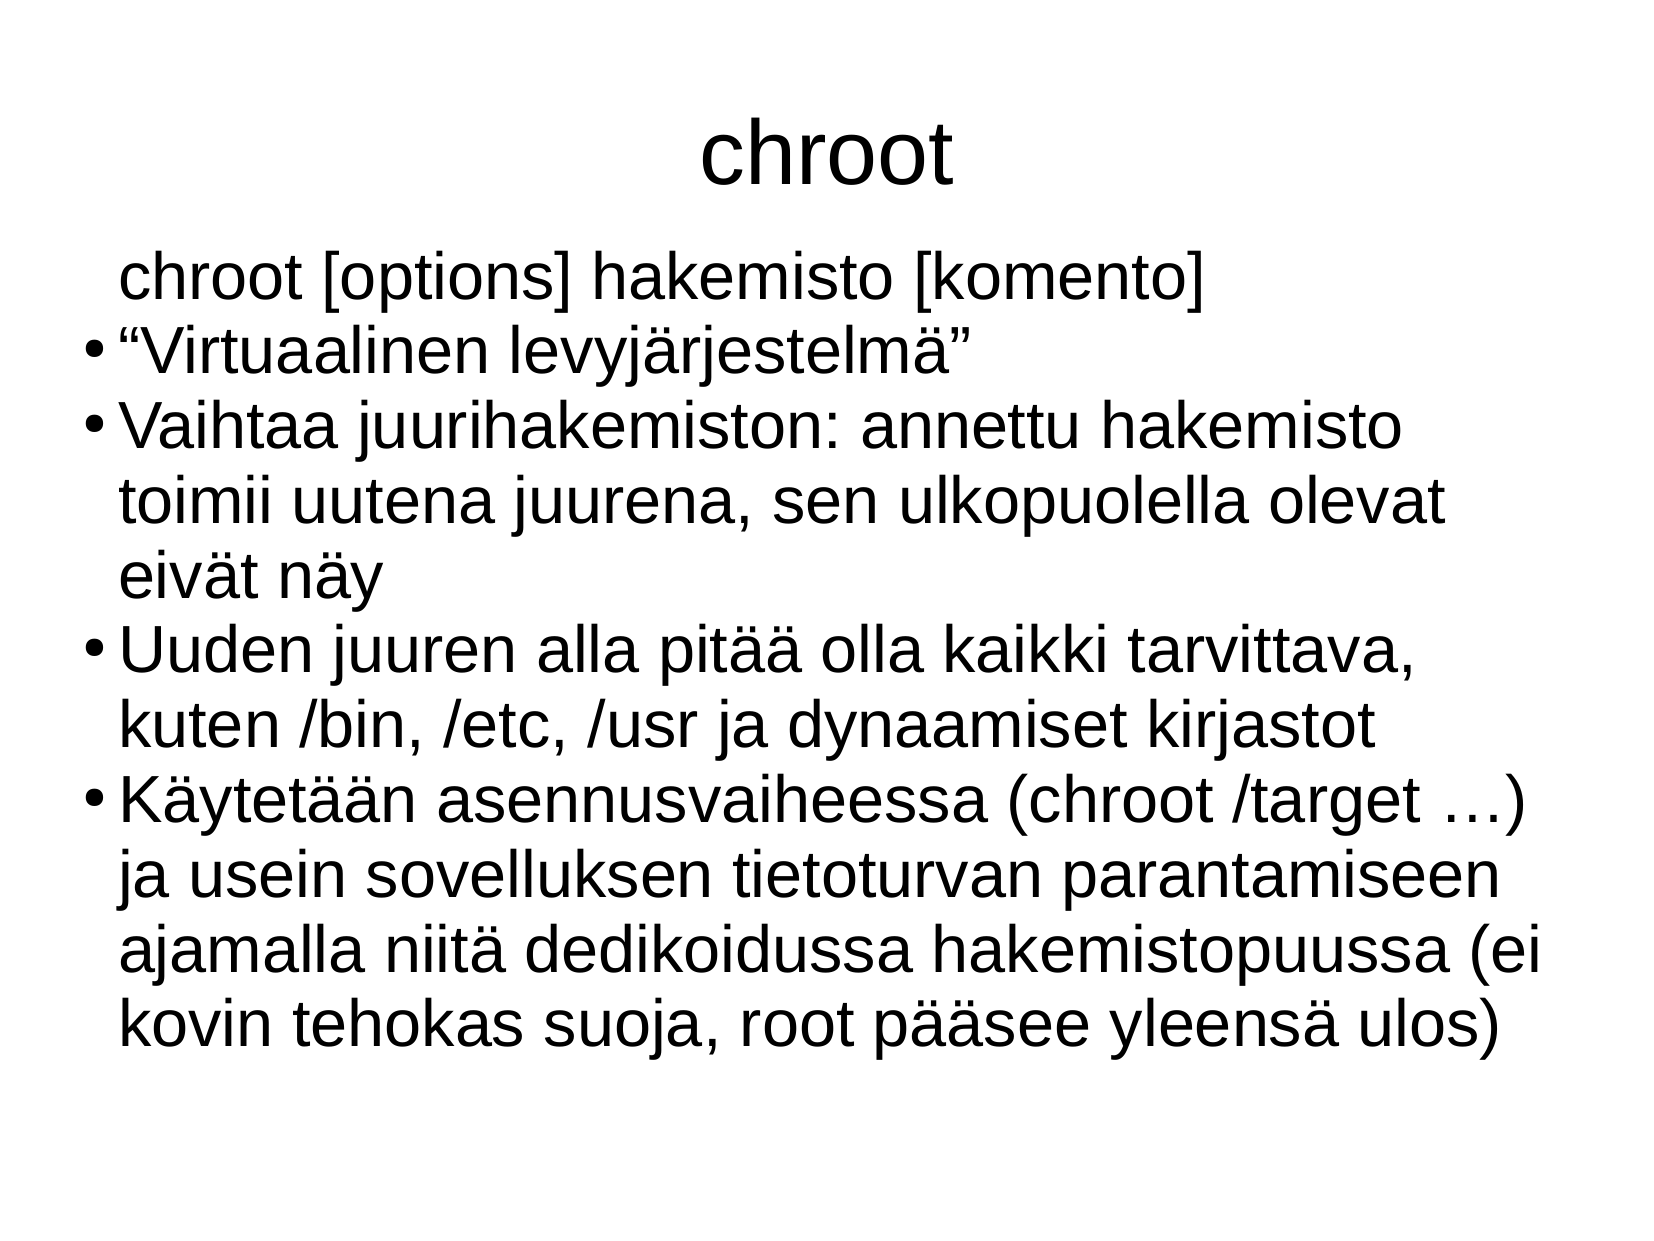

# chroot
chroot [options] hakemisto [komento]
“Virtuaalinen levyjärjestelmä”
Vaihtaa juurihakemiston: annettu hakemisto toimii uutena juurena, sen ulkopuolella olevat eivät näy
Uuden juuren alla pitää olla kaikki tarvittava, kuten /bin, /etc, /usr ja dynaamiset kirjastot
Käytetään asennusvaiheessa (chroot /target …) ja usein sovelluksen tietoturvan parantamiseen ajamalla niitä dedikoidussa hakemistopuussa (ei kovin tehokas suoja, root pääsee yleensä ulos)